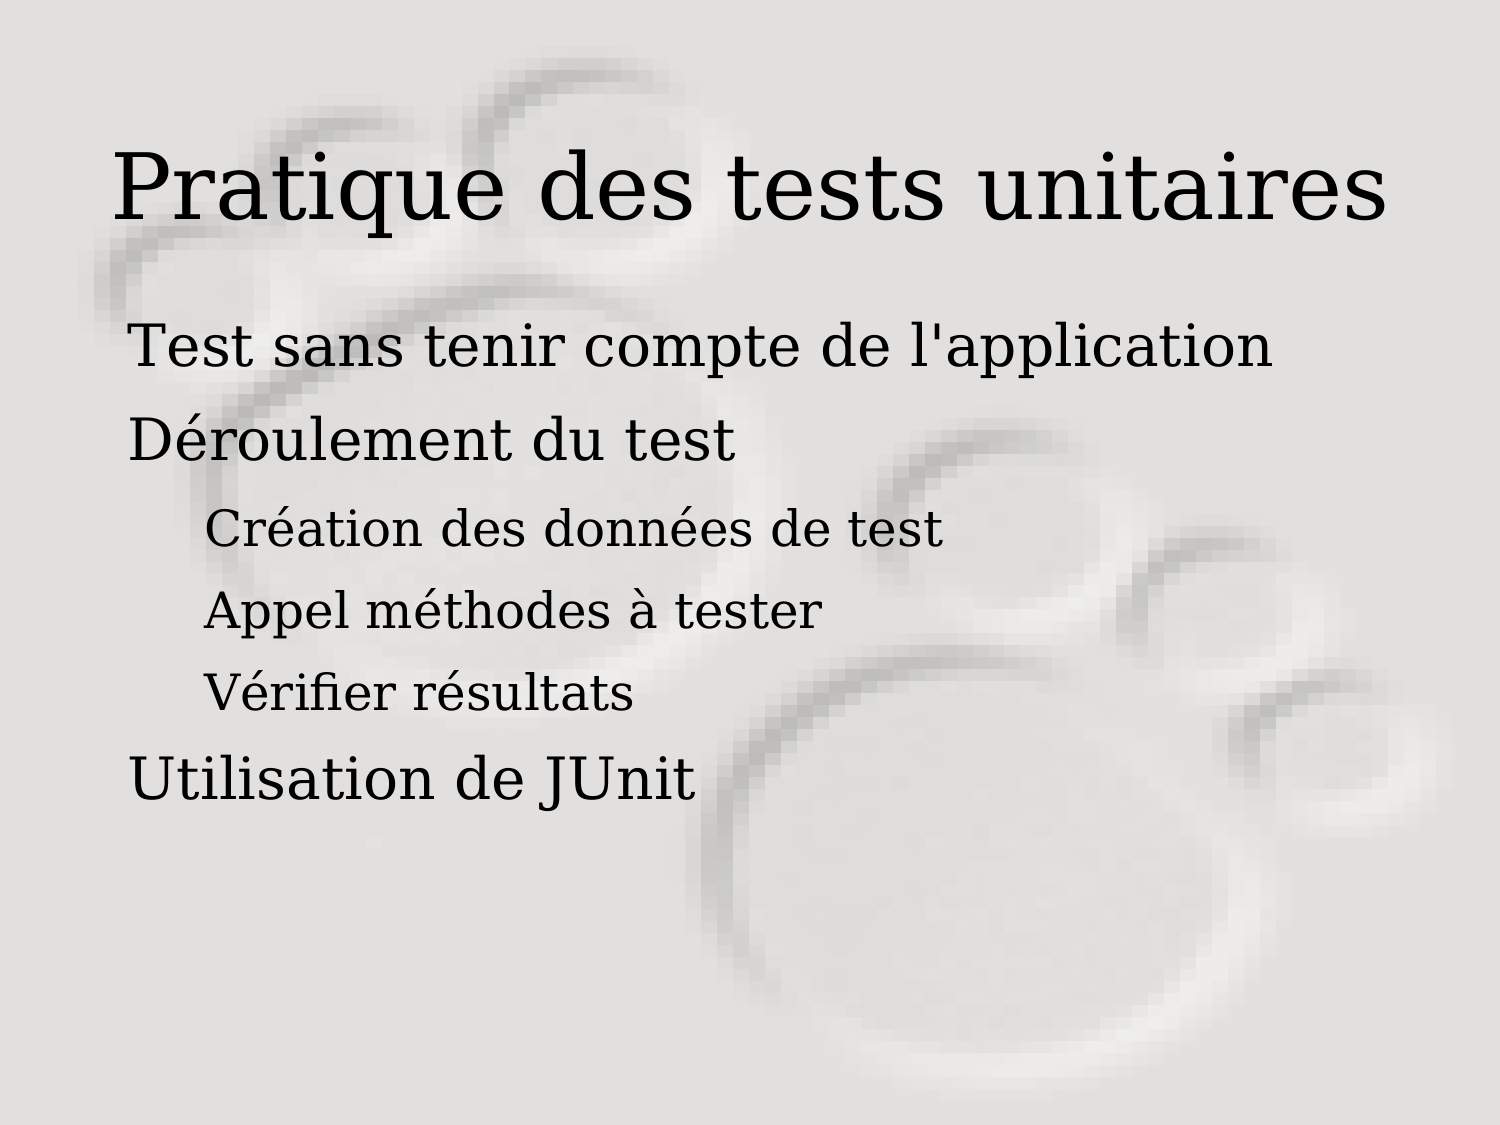

# Pratique des tests unitaires
Test sans tenir compte de l'application
Déroulement du test
Création des données de test
Appel méthodes à tester
Vérifier résultats
Utilisation de JUnit